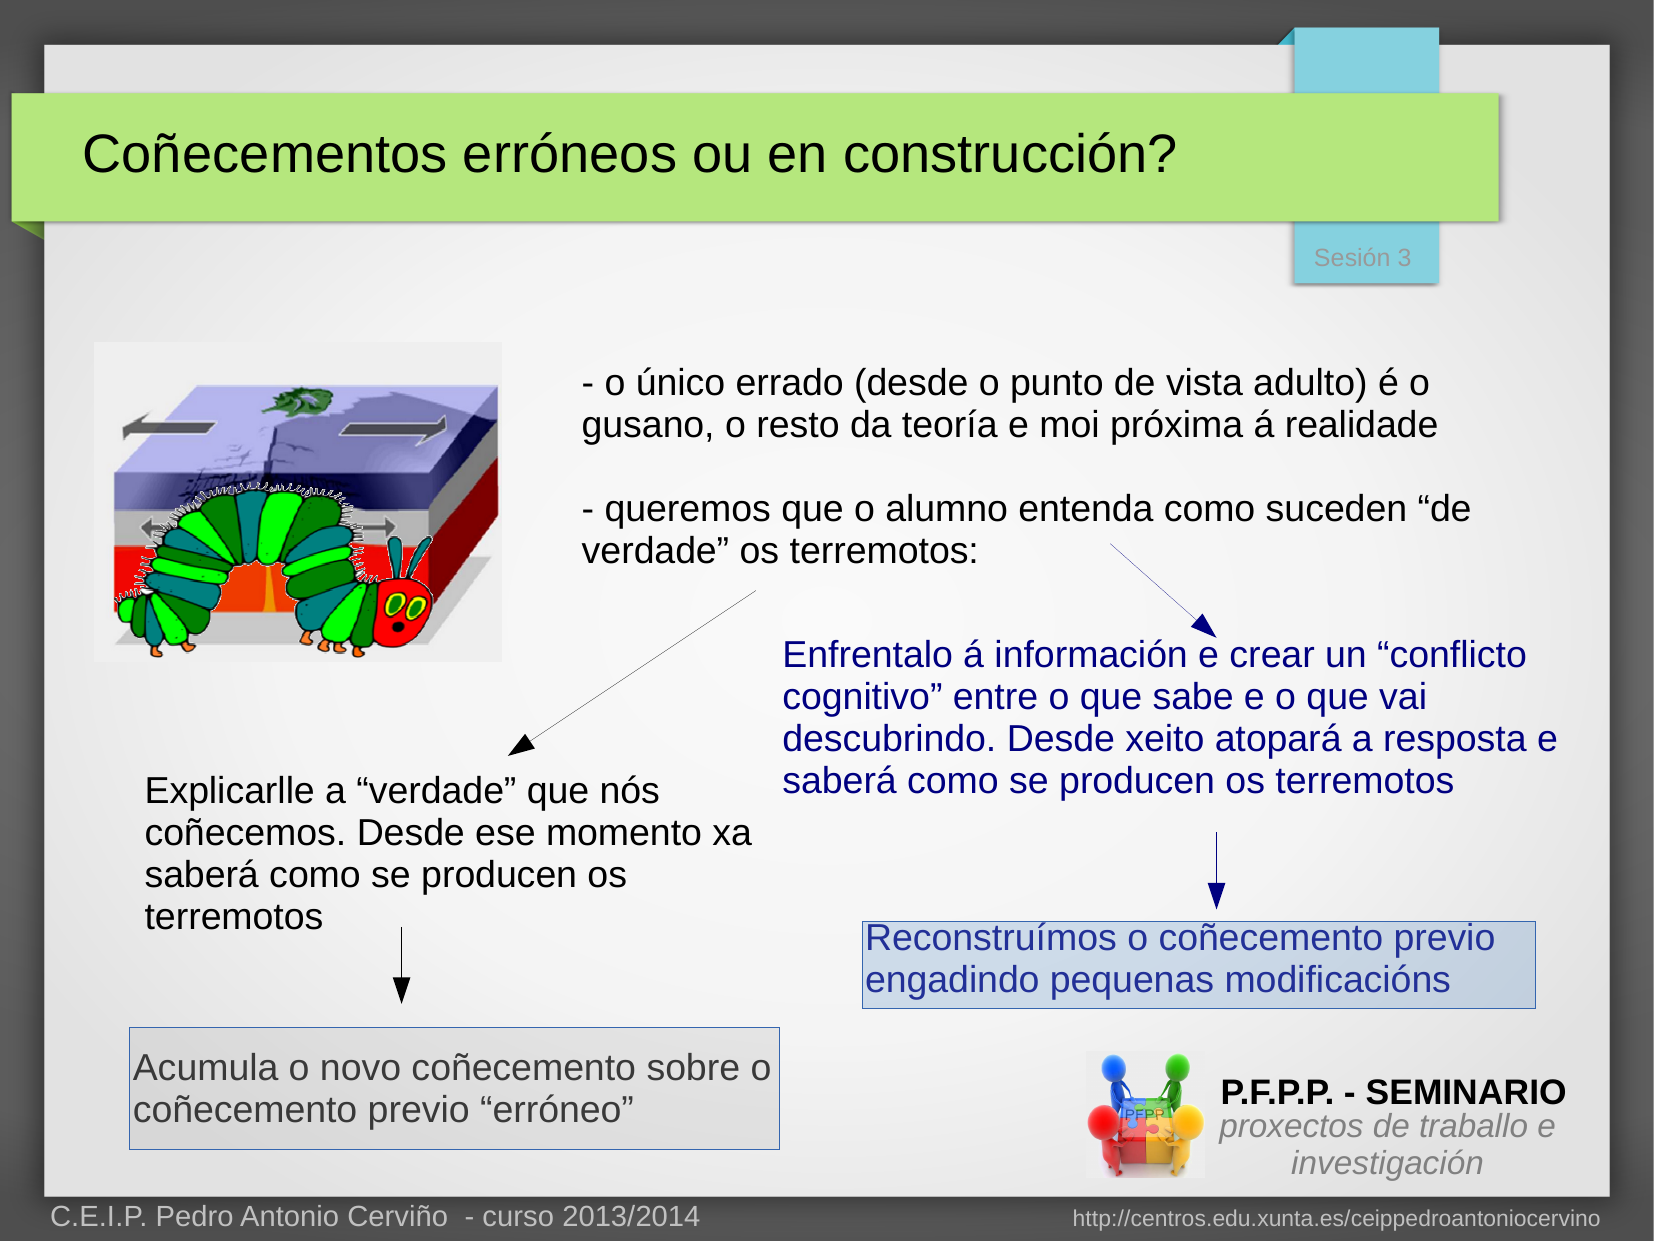

# Coñecementos erróneos ou en construcción?
Sesión 3
- o único errado (desde o punto de vista adulto) é o gusano, o resto da teoría e moi próxima á realidade
- queremos que o alumno entenda como suceden “de verdade” os terremotos:
Enfrentalo á información e crear un “conflicto cognitivo” entre o que sabe e o que vai descubrindo. Desde xeito atopará a resposta e saberá como se producen os terremotos
Explicarlle a “verdade” que nós coñecemos. Desde ese momento xa saberá como se producen os terremotos
Reconstruímos o coñecemento previo engadindo pequenas modificacións
Acumula o novo coñecemento sobre o coñecemento previo “erróneo”
P.F.P.P. - SEMINARIO
proxectos de traballo e investigación
C.E.I.P. Pedro Antonio Cerviño - curso 2013/2014 http://centros.edu.xunta.es/ceippedroantoniocervino